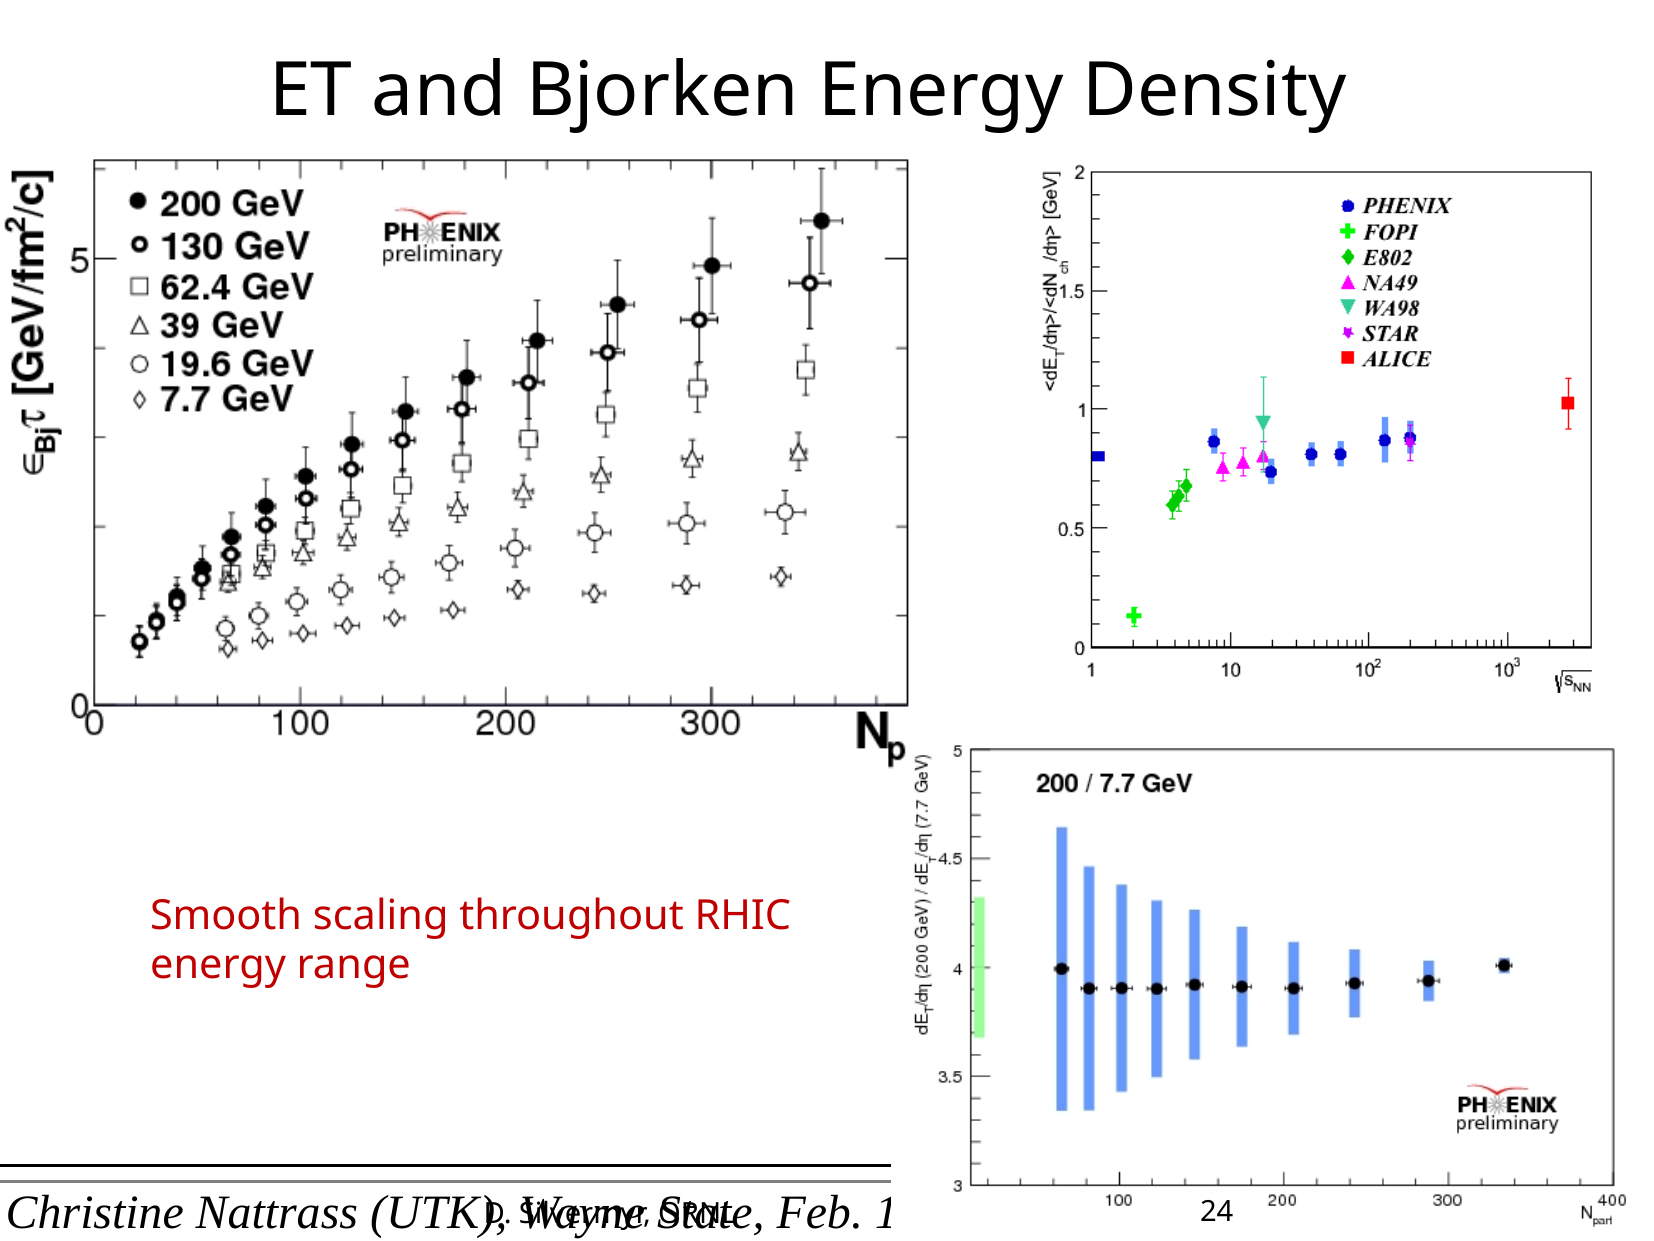

# ET and Bjorken Energy Density
Smooth scaling throughout RHIC energy range
D. Silvermyr, ORNL